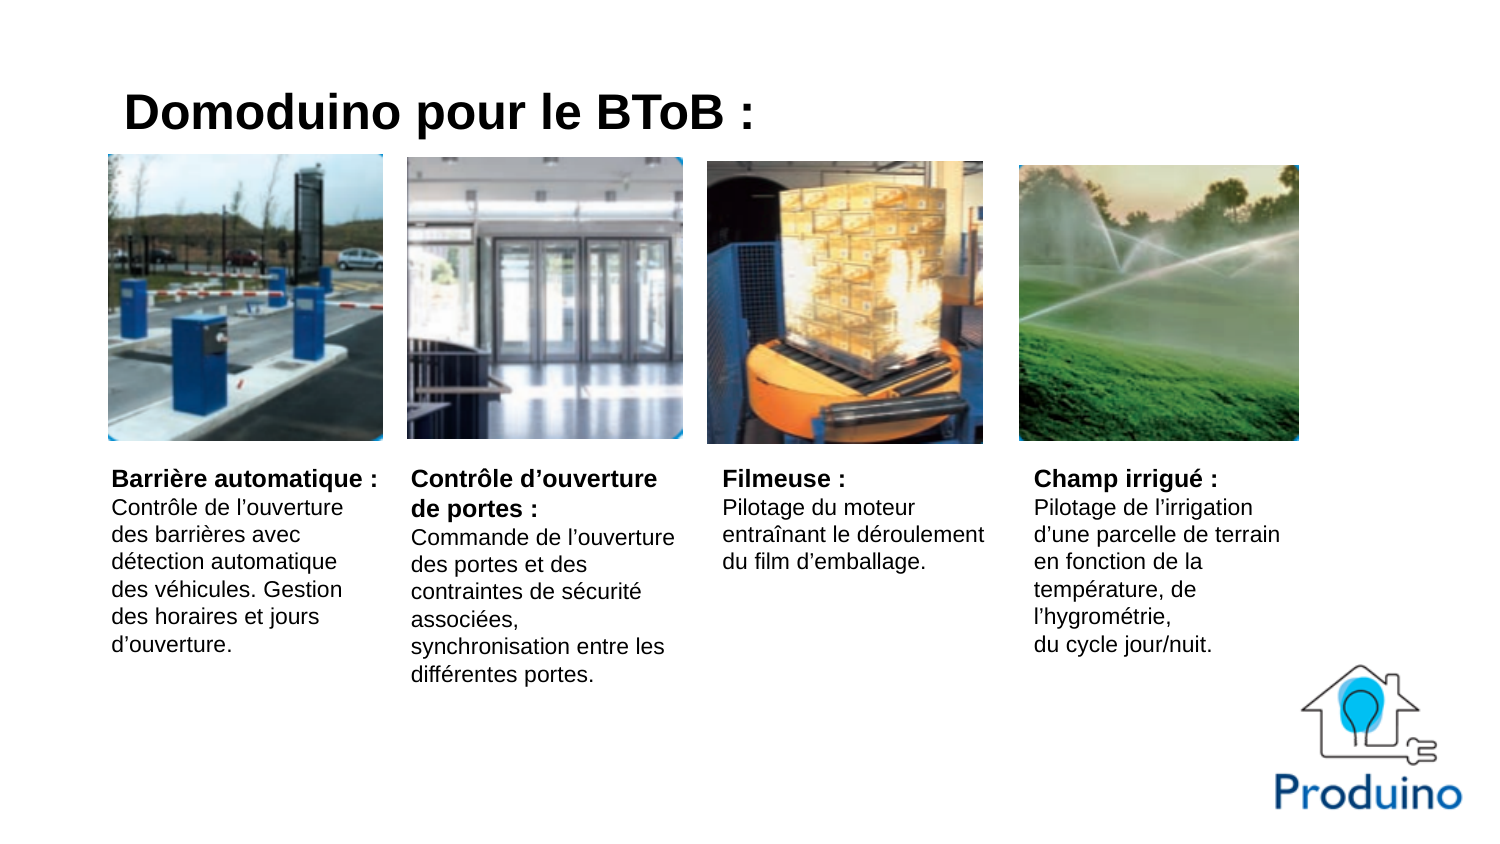

Domoduino pour le BToB :
Barrière automatique :
Contrôle de l’ouverture des barrières avec détection automatique des véhicules. Gestion des horaires et jours d’ouverture.
Contrôle d’ouverture de portes :
Commande de l’ouverture des portes et des contraintes de sécurité associées, synchronisation entre les différentes portes.
Filmeuse :
Pilotage du moteur entraînant le déroulement du film d’emballage.
Champ irrigué :
Pilotage de l’irrigation d’une parcelle de terrain en fonction de la température, de l’hygrométrie,
du cycle jour/nuit.